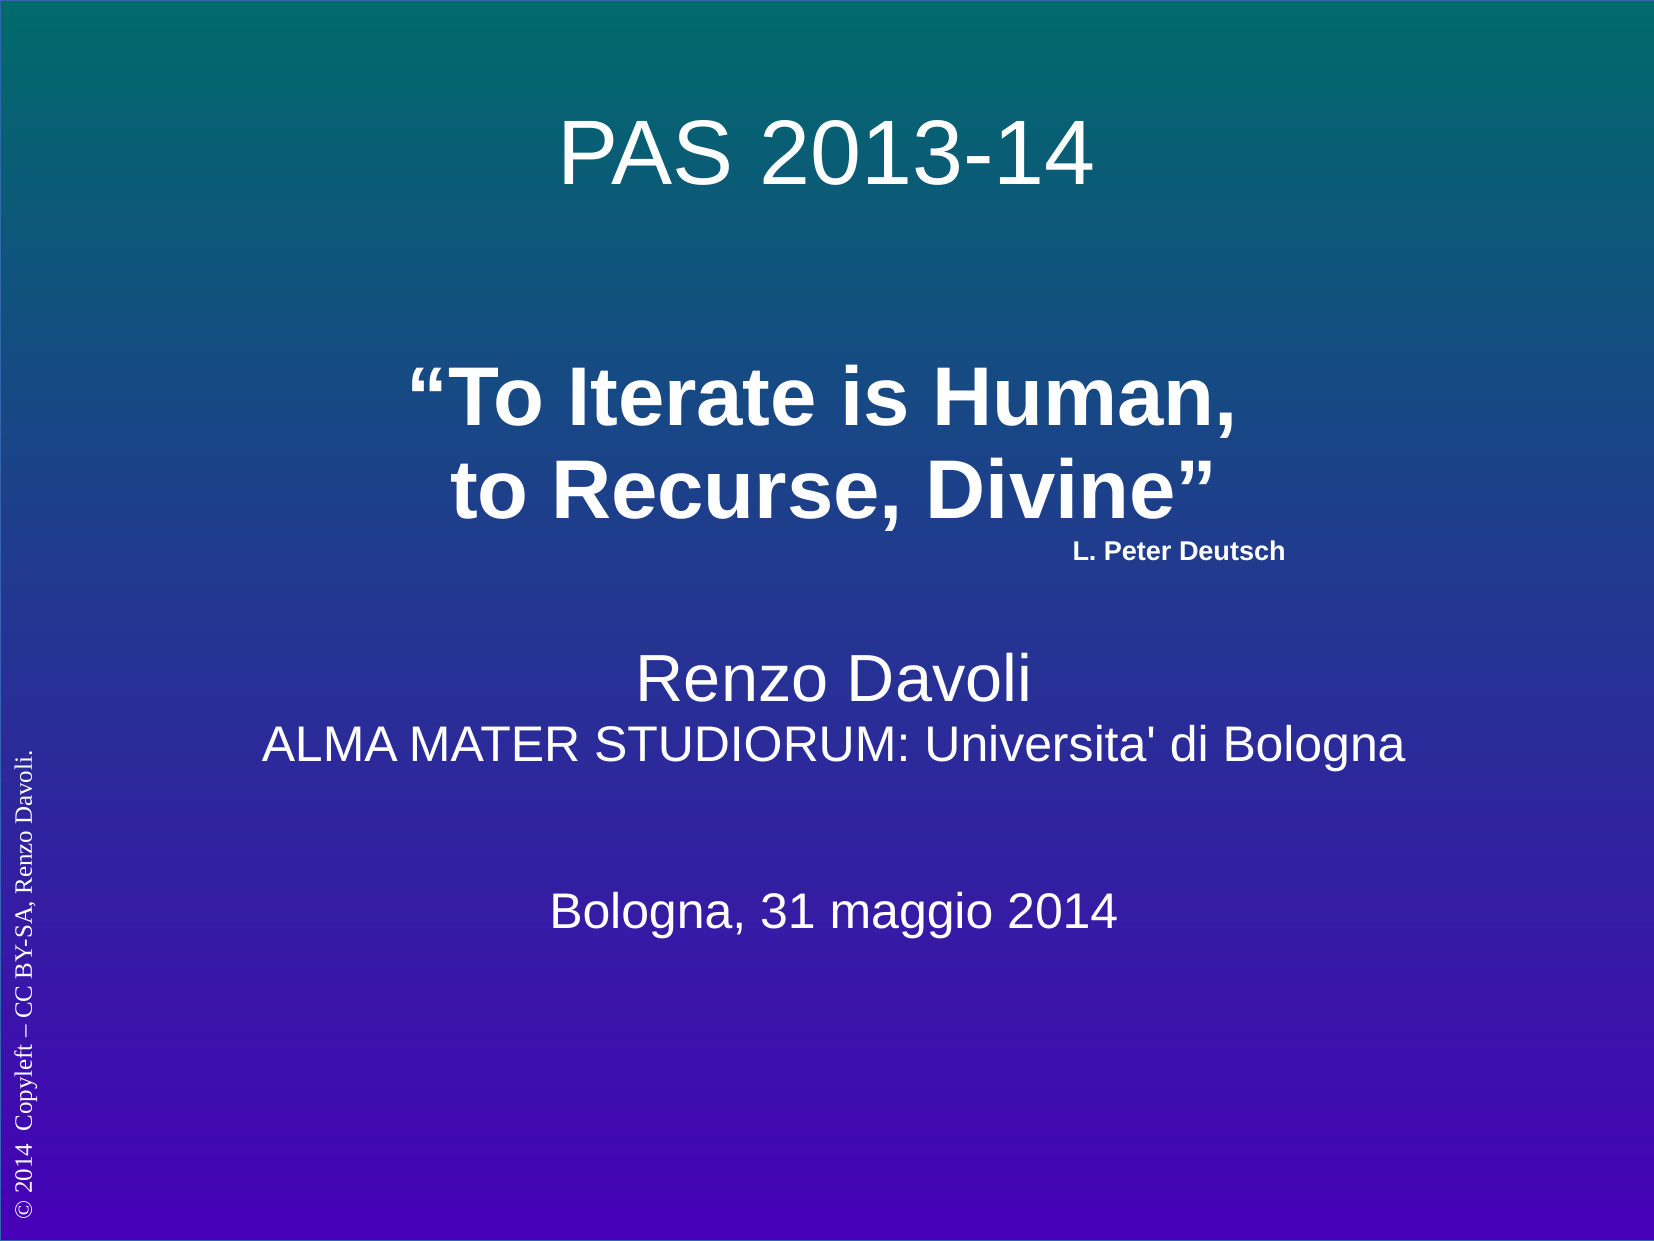

# PAS 2013-14
“To Iterate is Human,
to Recurse, Divine”
 L. Peter Deutsch
Renzo Davoli
ALMA MATER STUDIORUM: Universita' di Bologna
Bologna, 31 maggio 2014